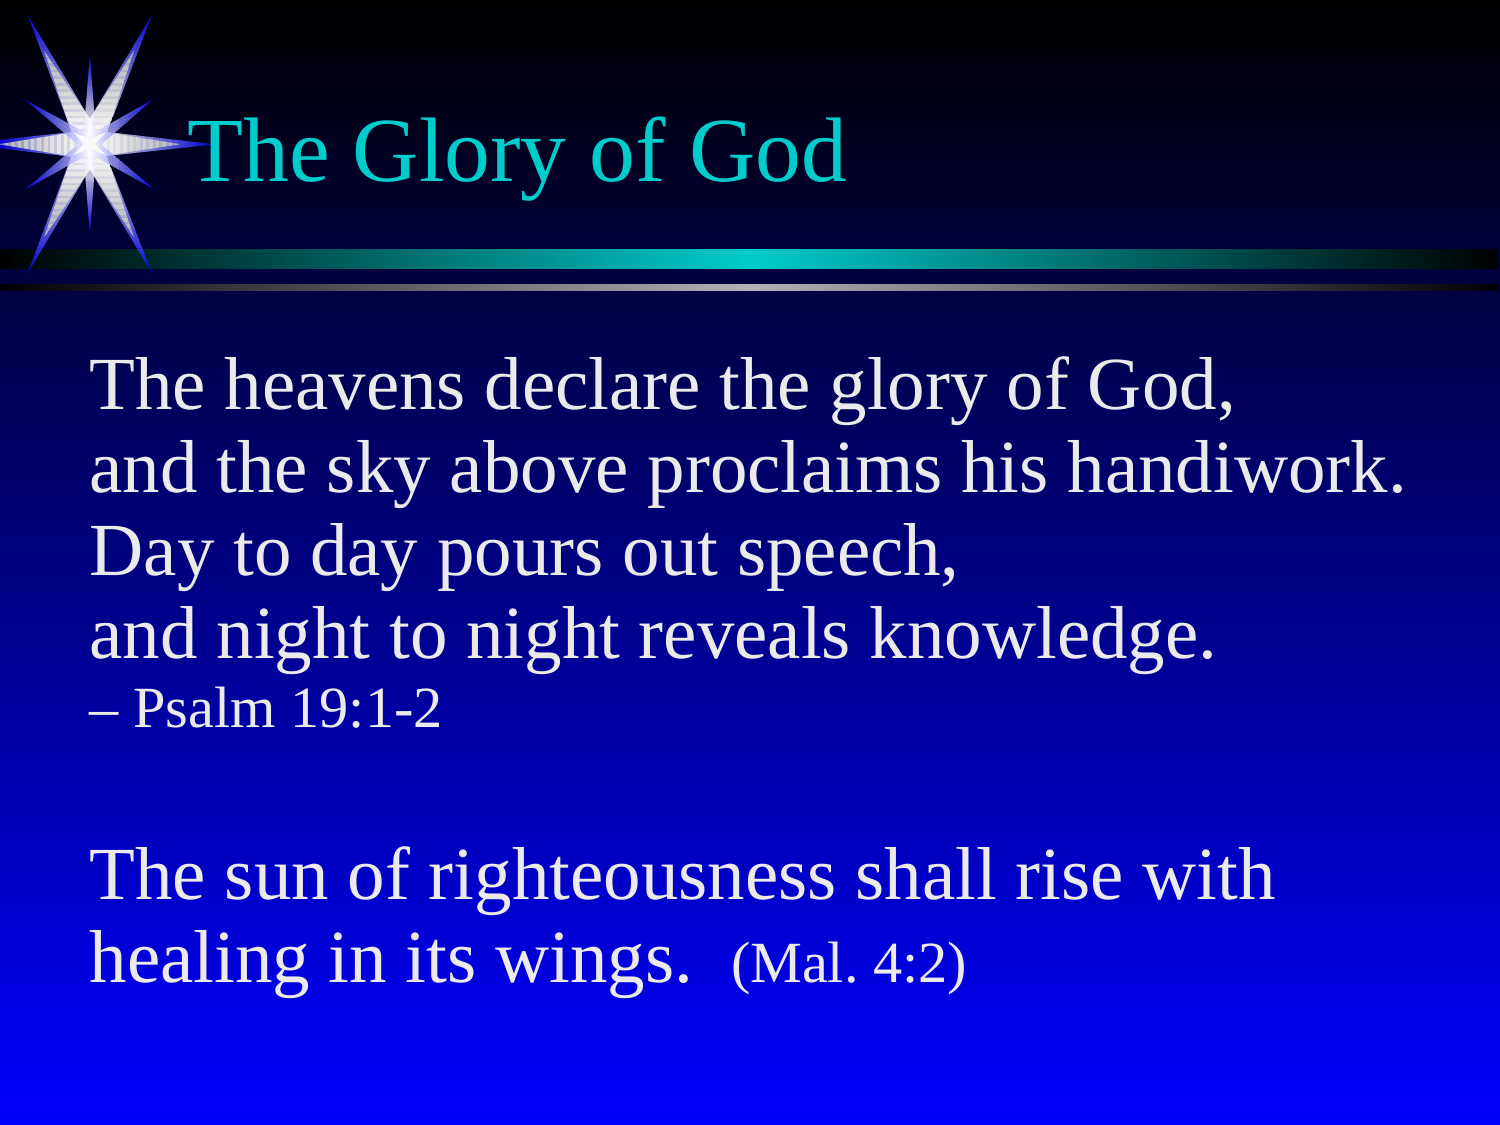

# The Glory of God
The heavens declare the glory of God,
and the sky above proclaims his handiwork.
Day to day pours out speech,
and night to night reveals knowledge.
– Psalm 19:1-2
The sun of righteousness shall rise with healing in its wings. (Mal. 4:2)